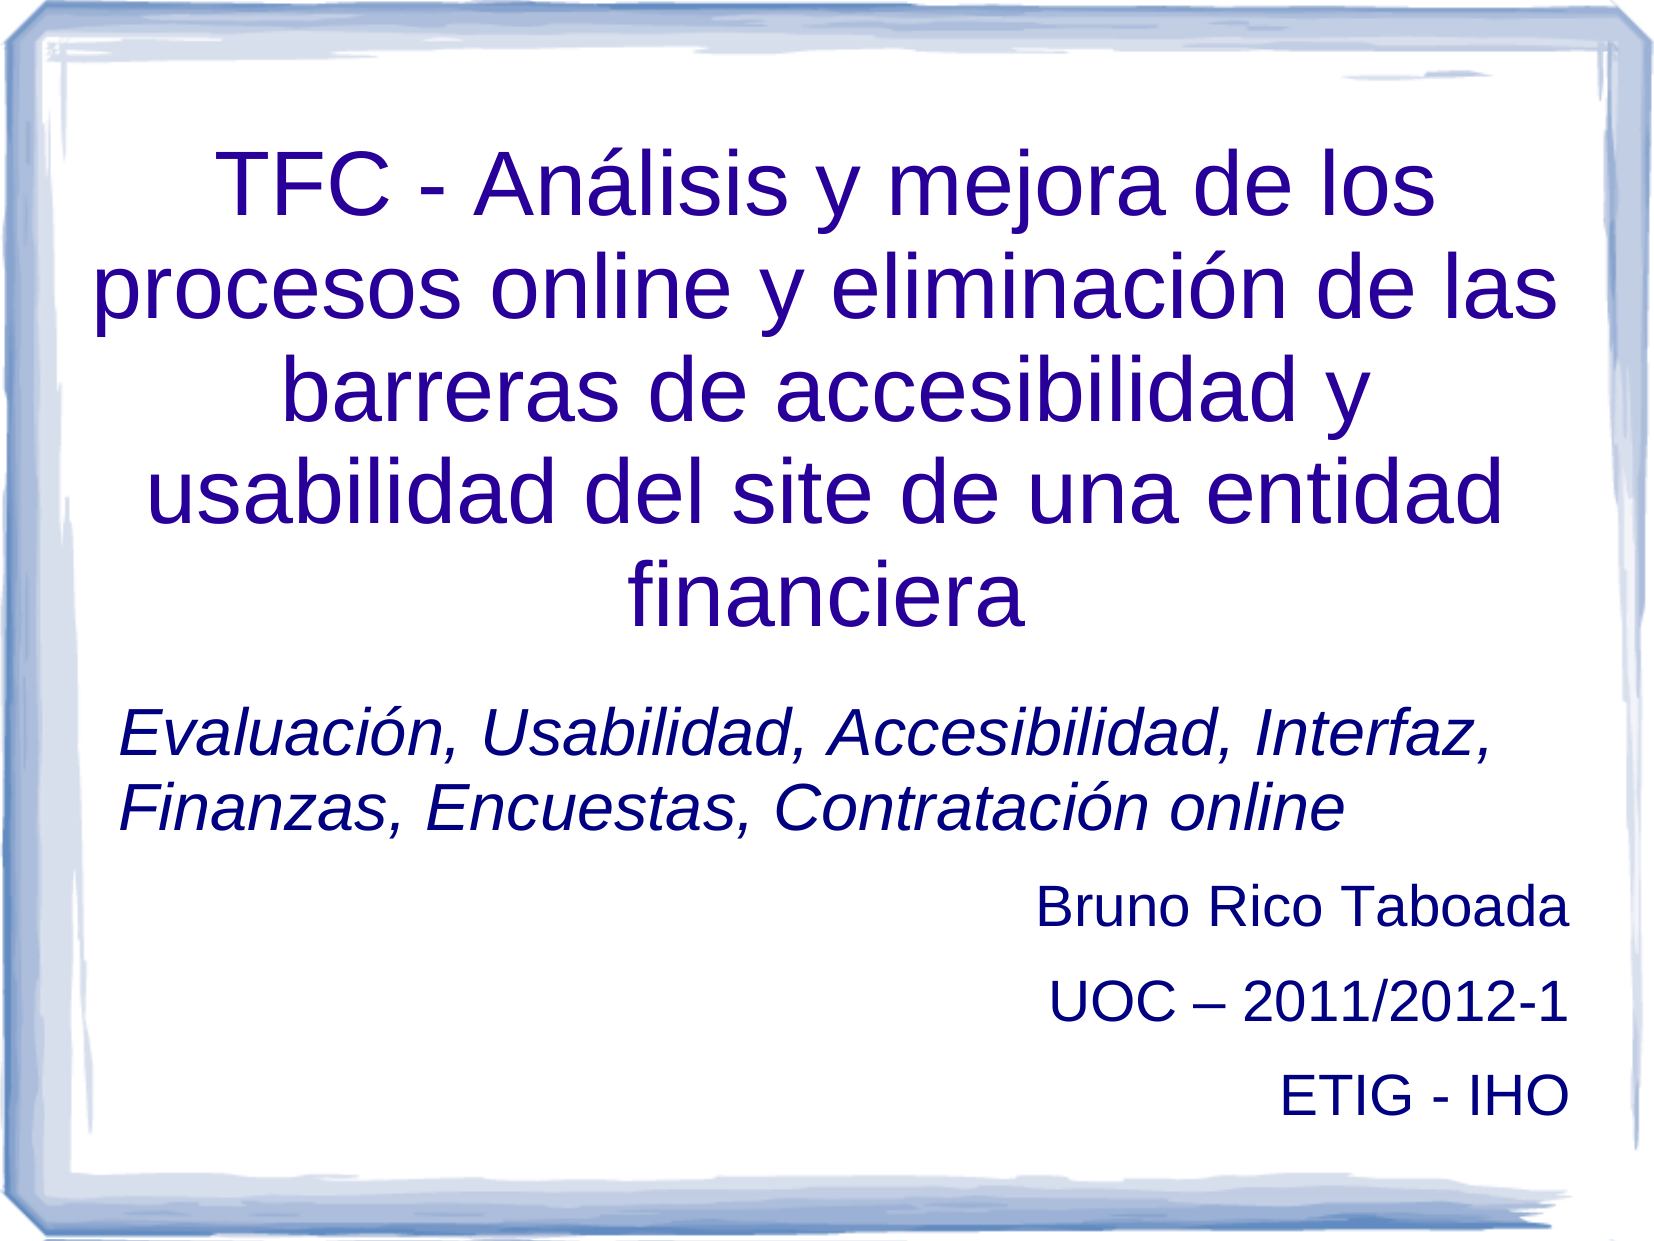

# TFC - Análisis y mejora de los procesos online y eliminación de las barreras de accesibilidad y usabilidad del site de una entidad financiera
Evaluación, Usabilidad, Accesibilidad, Interfaz, Finanzas, Encuestas, Contratación online
Bruno Rico Taboada
UOC – 2011/2012-1
ETIG - IHO